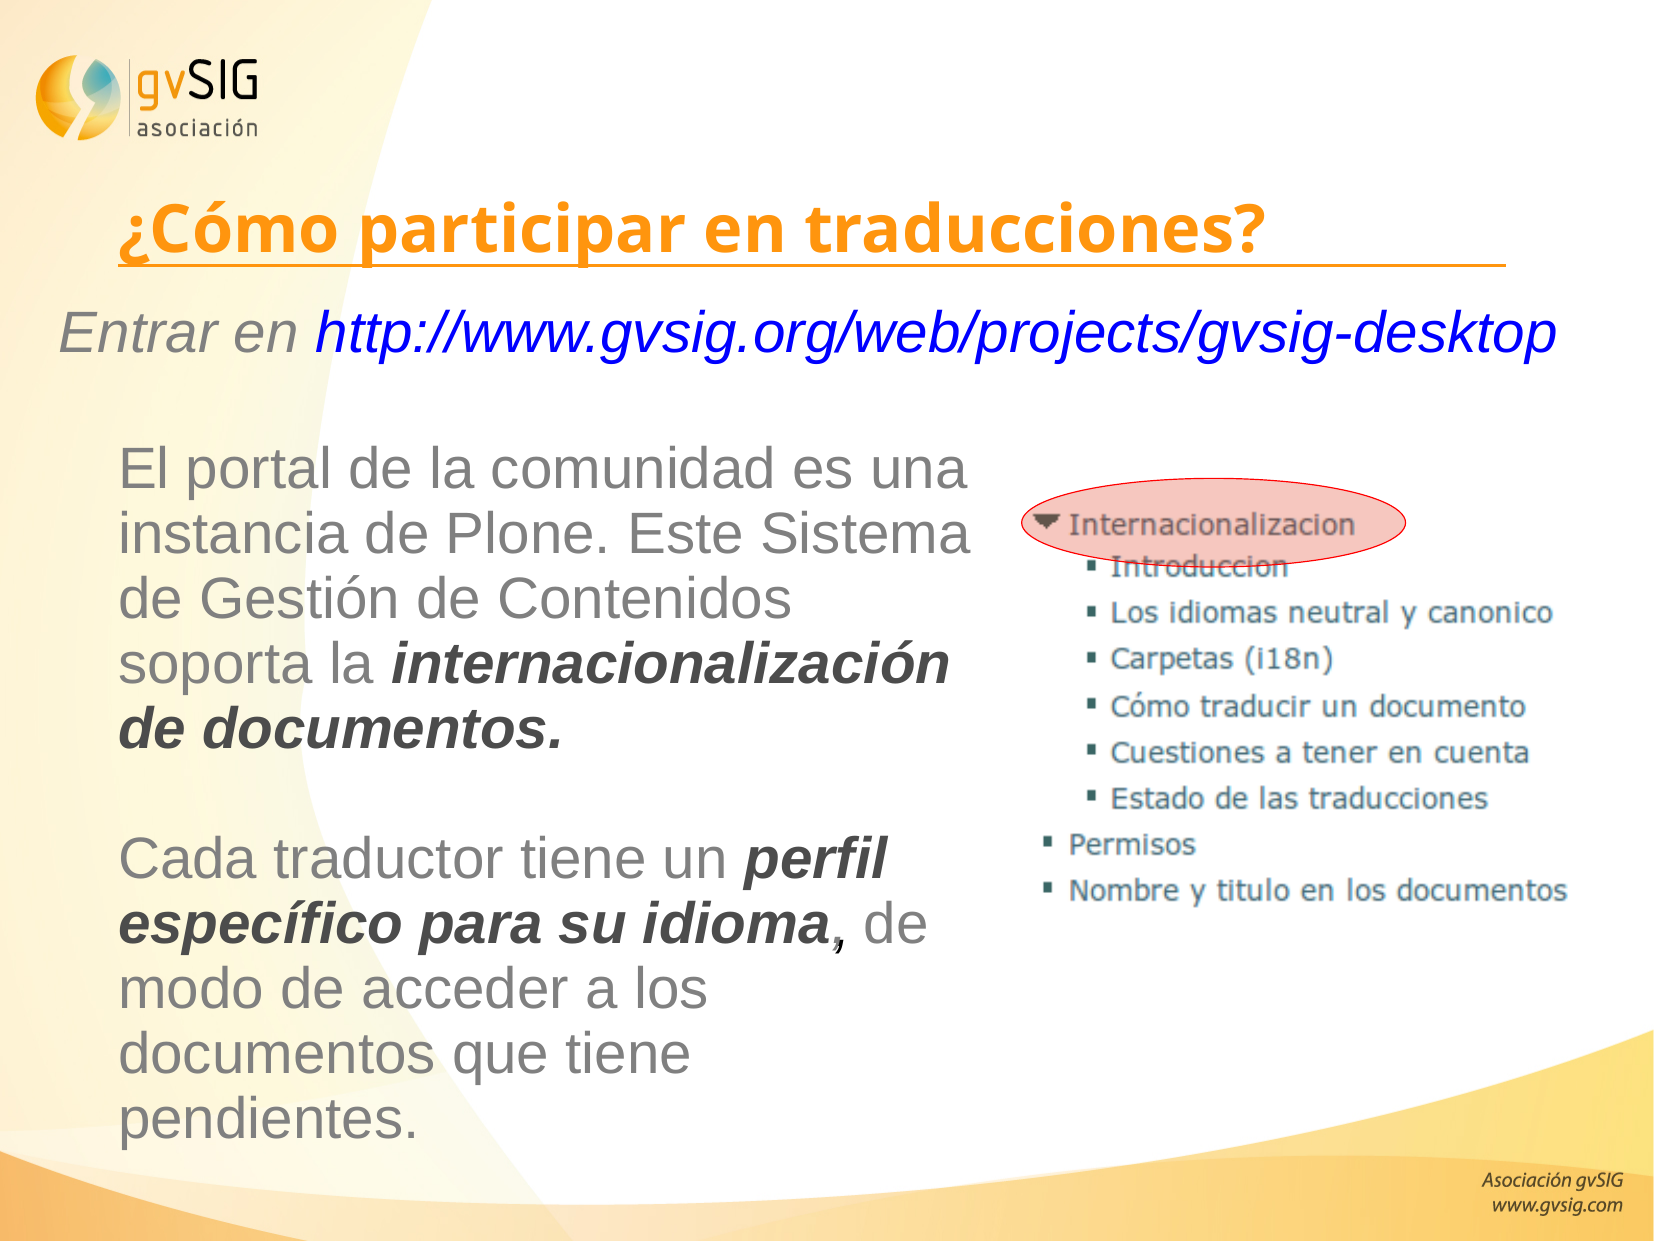

# ¿Cómo participar en traducciones?
Entrar en http://www.gvsig.org/web/projects/gvsig-desktop
El portal de la comunidad es una instancia de Plone. Este Sistema de Gestión de Contenidos soporta la internacionalización de documentos.
Cada traductor tiene un perfil específico para su idioma, de modo de acceder a los documentos que tiene pendientes.